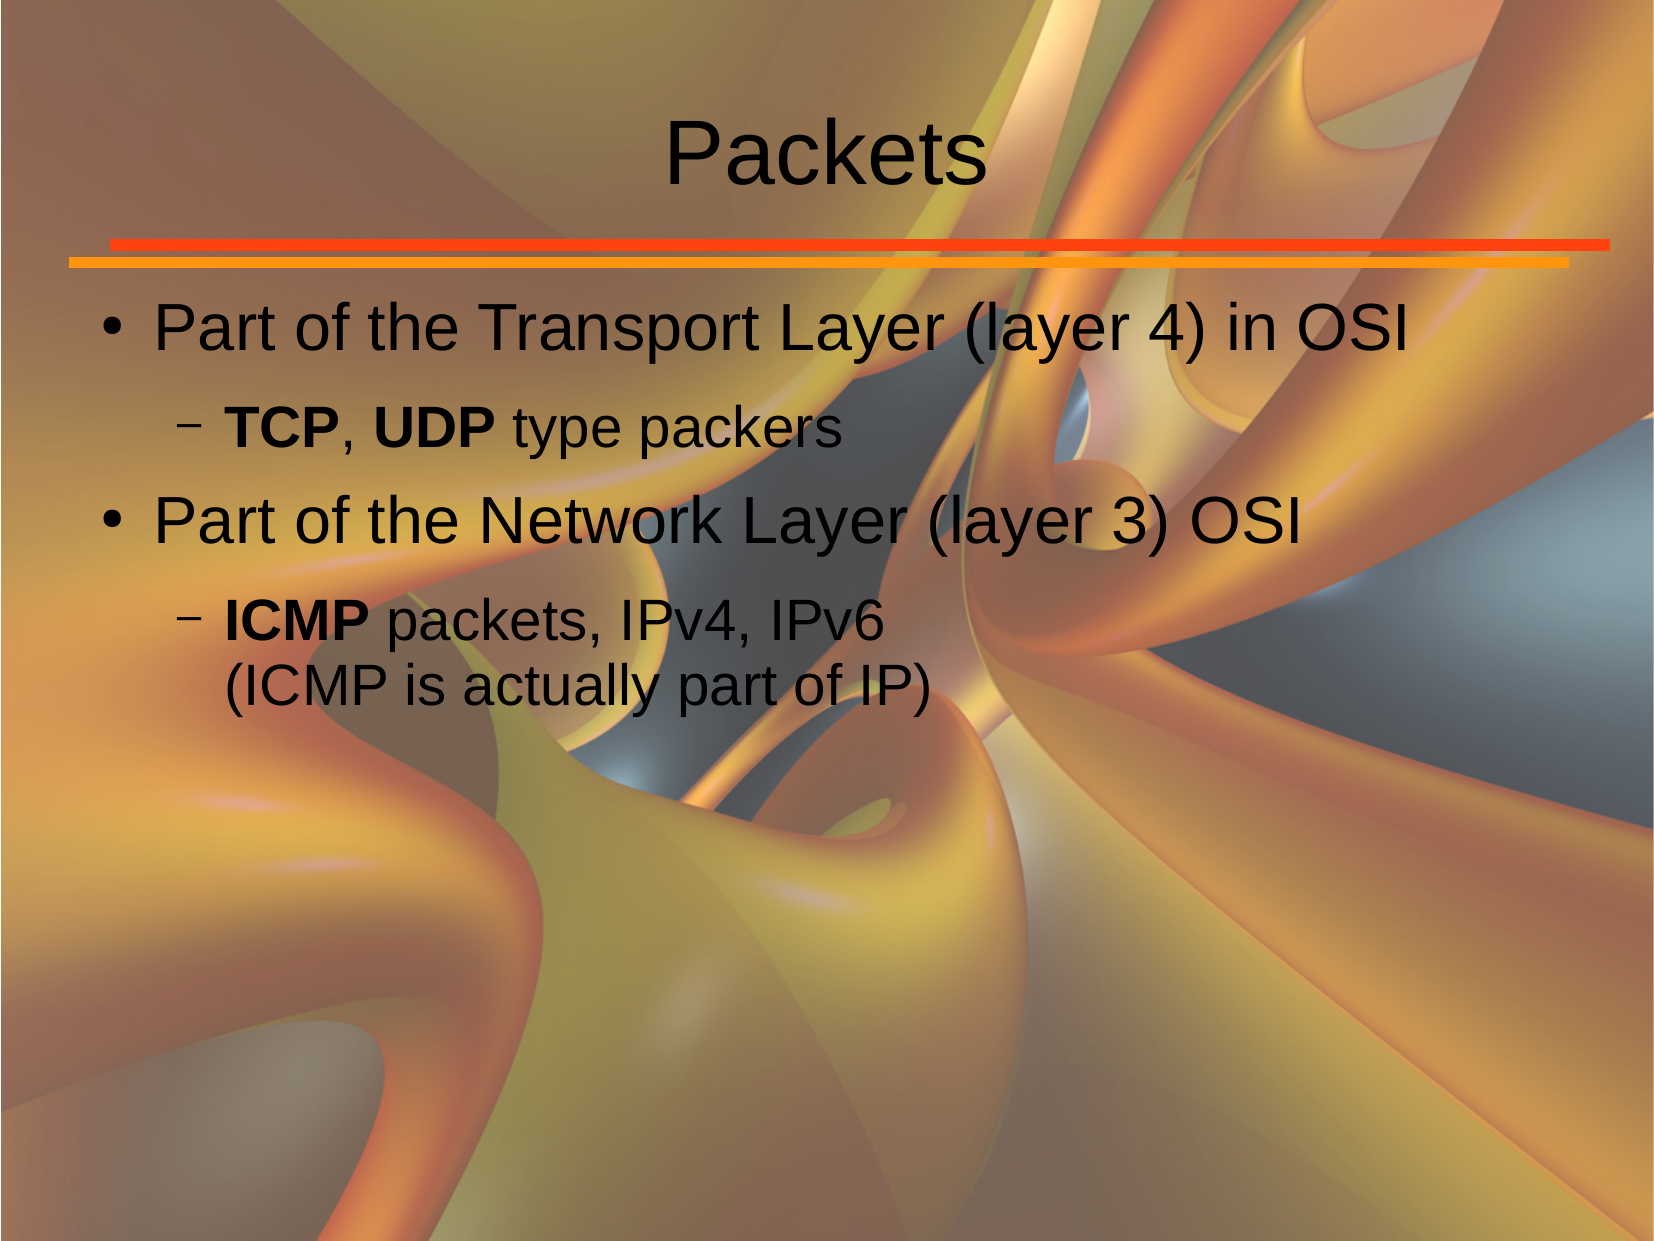

# Packets
Part of the Transport Layer (layer 4) in OSI
TCP, UDP type packers
Part of the Network Layer (layer 3) OSI
ICMP packets, IPv4, IPv6
(ICMP is actually part of IP)